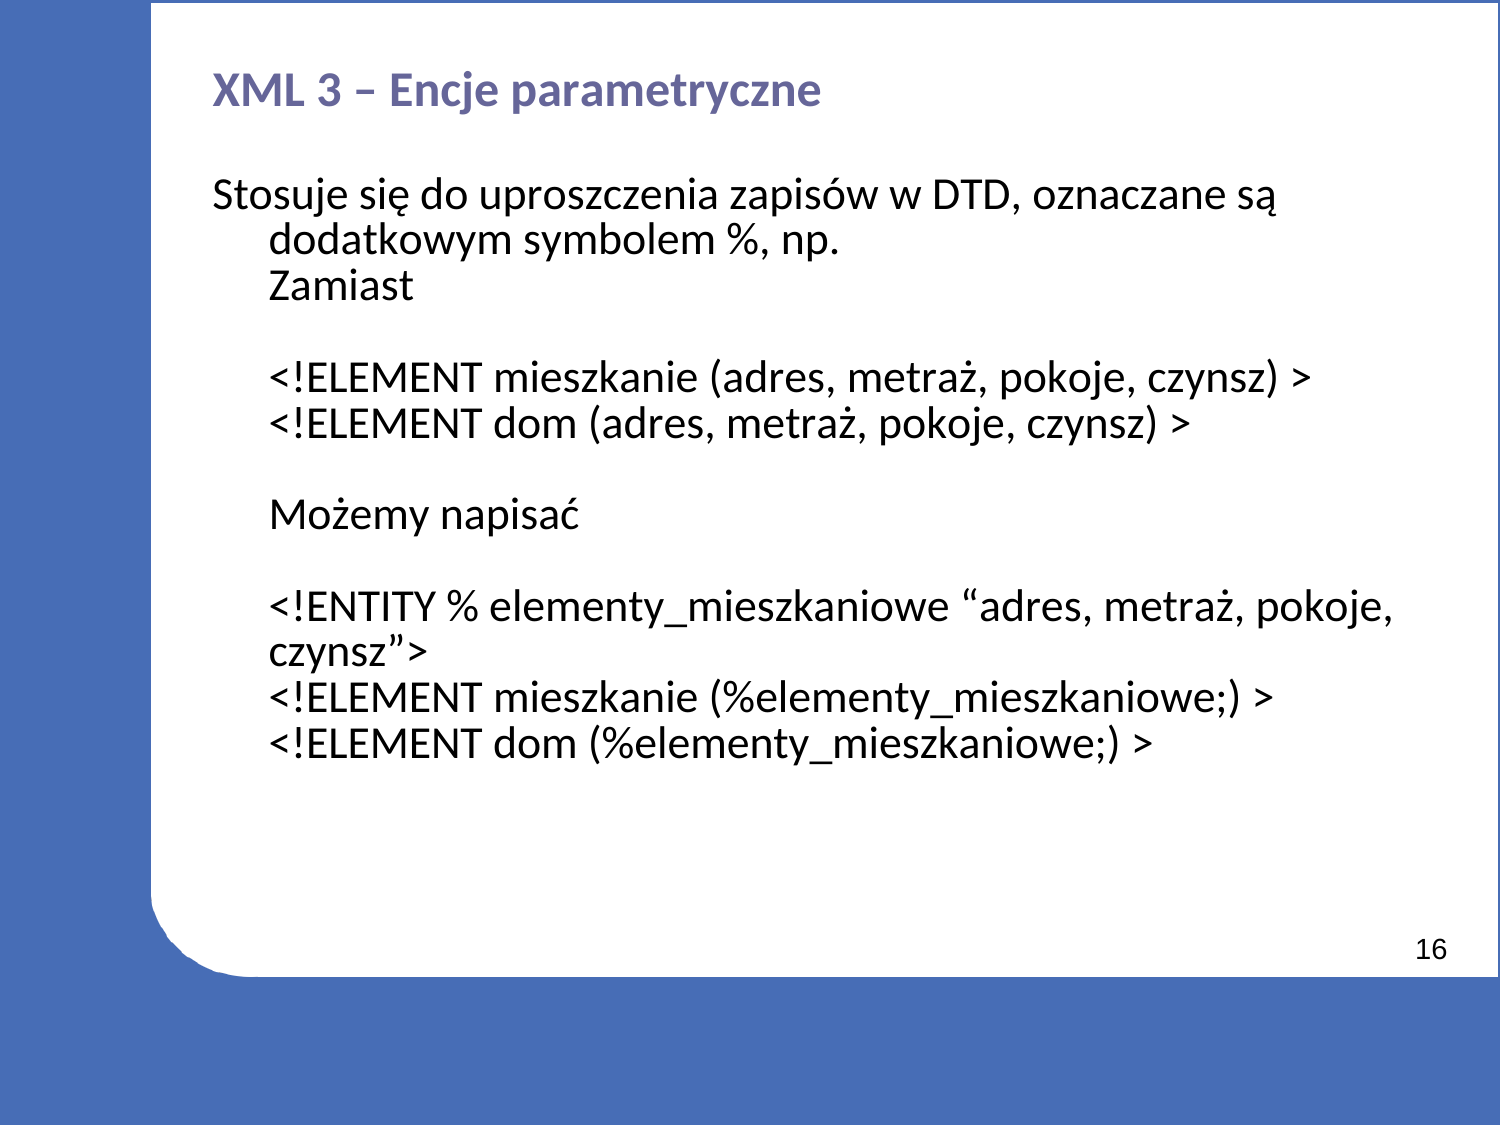

# XML 3 – Encje parametryczne
Stosuje się do uproszczenia zapisów w DTD, oznaczane są dodatkowym symbolem %, np.
Zamiast
<!ELEMENT mieszkanie (adres, metraż, pokoje, czynsz) >
<!ELEMENT dom (adres, metraż, pokoje, czynsz) >
Możemy napisać
<!ENTITY % elementy_mieszkaniowe “adres, metraż, pokoje, czynsz”>
<!ELEMENT mieszkanie (%elementy_mieszkaniowe;) >
<!ELEMENT dom (%elementy_mieszkaniowe;) >
16